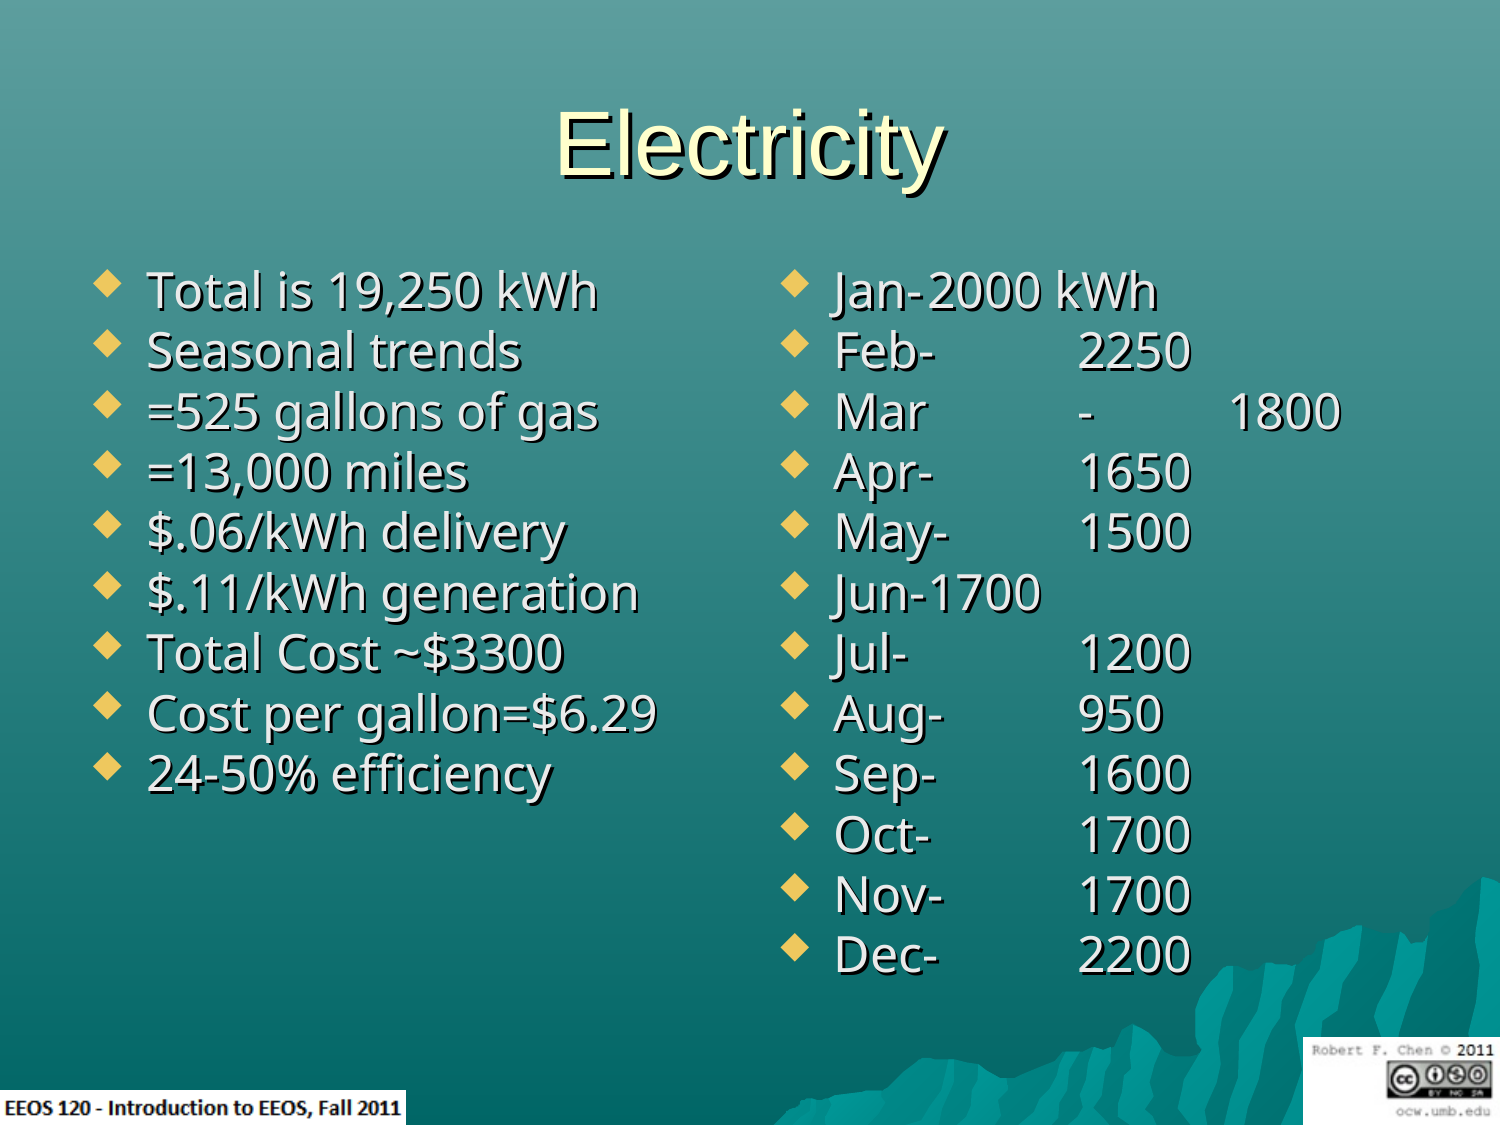

# Electricity
Total is 19,250 kWh
Seasonal trends
=525 gallons of gas
=13,000 miles
$.06/kWh delivery
$.11/kWh generation
Total Cost ~$3300
Cost per gallon=$6.29
24-50% efficiency
Jan-	2000 kWh
Feb-	2250
Mar	-	1800
Apr-	1650
May-	1500
Jun-	1700
Jul-		1200
Aug-	950
Sep-	1600
Oct-	1700
Nov-	1700
Dec-	2200